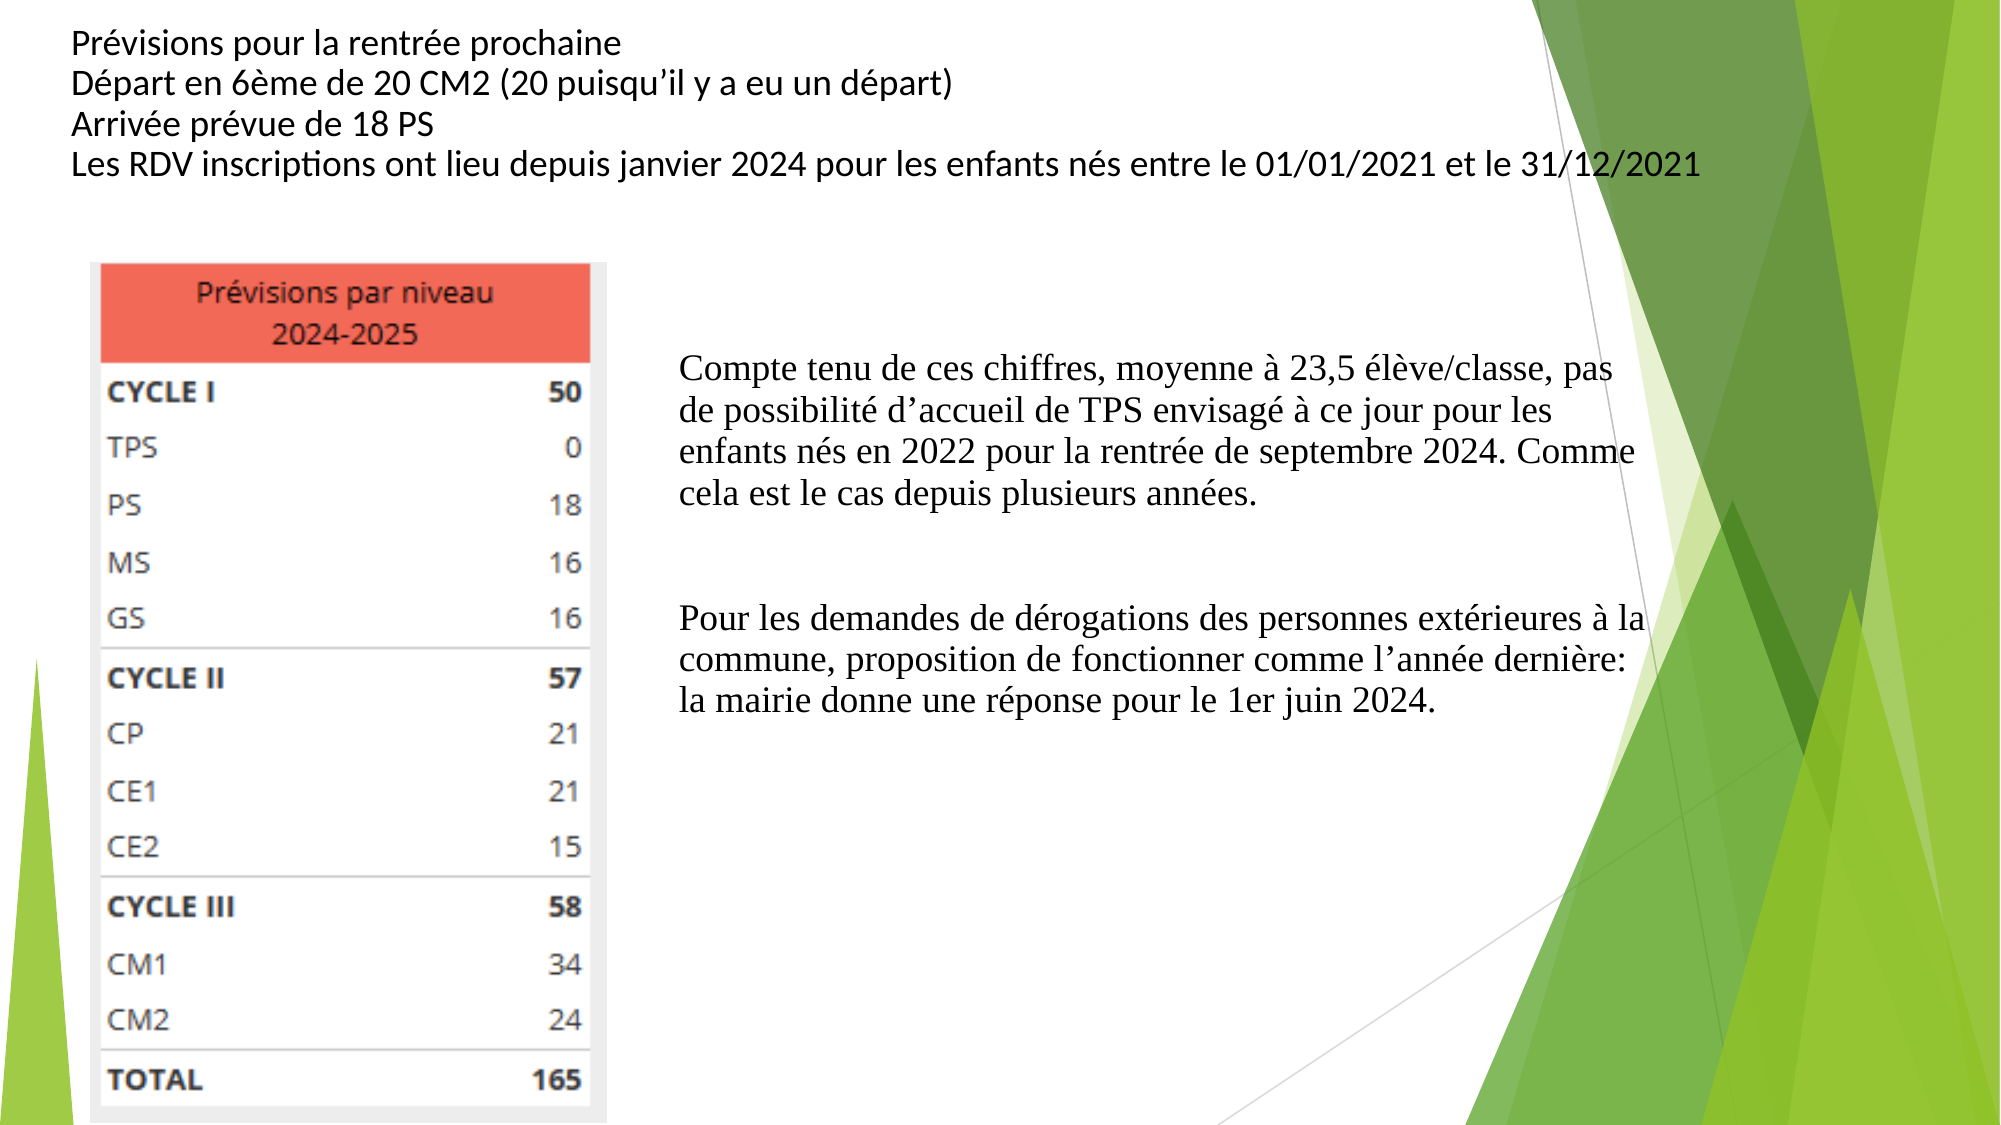

Prévisions pour la rentrée prochaine
Départ en 6ème de 20 CM2 (20 puisqu’il y a eu un départ)
Arrivée prévue de 18 PS
Les RDV inscriptions ont lieu depuis janvier 2024 pour les enfants nés entre le 01/01/2021 et le 31/12/2021
Compte tenu de ces chiffres, moyenne à 23,5 élève/classe, pas de possibilité d’accueil de TPS envisagé à ce jour pour les enfants nés en 2022 pour la rentrée de septembre 2024. Comme cela est le cas depuis plusieurs années.
Pour les demandes de dérogations des personnes extérieures à la commune, proposition de fonctionner comme l’année dernière: la mairie donne une réponse pour le 1er juin 2024.